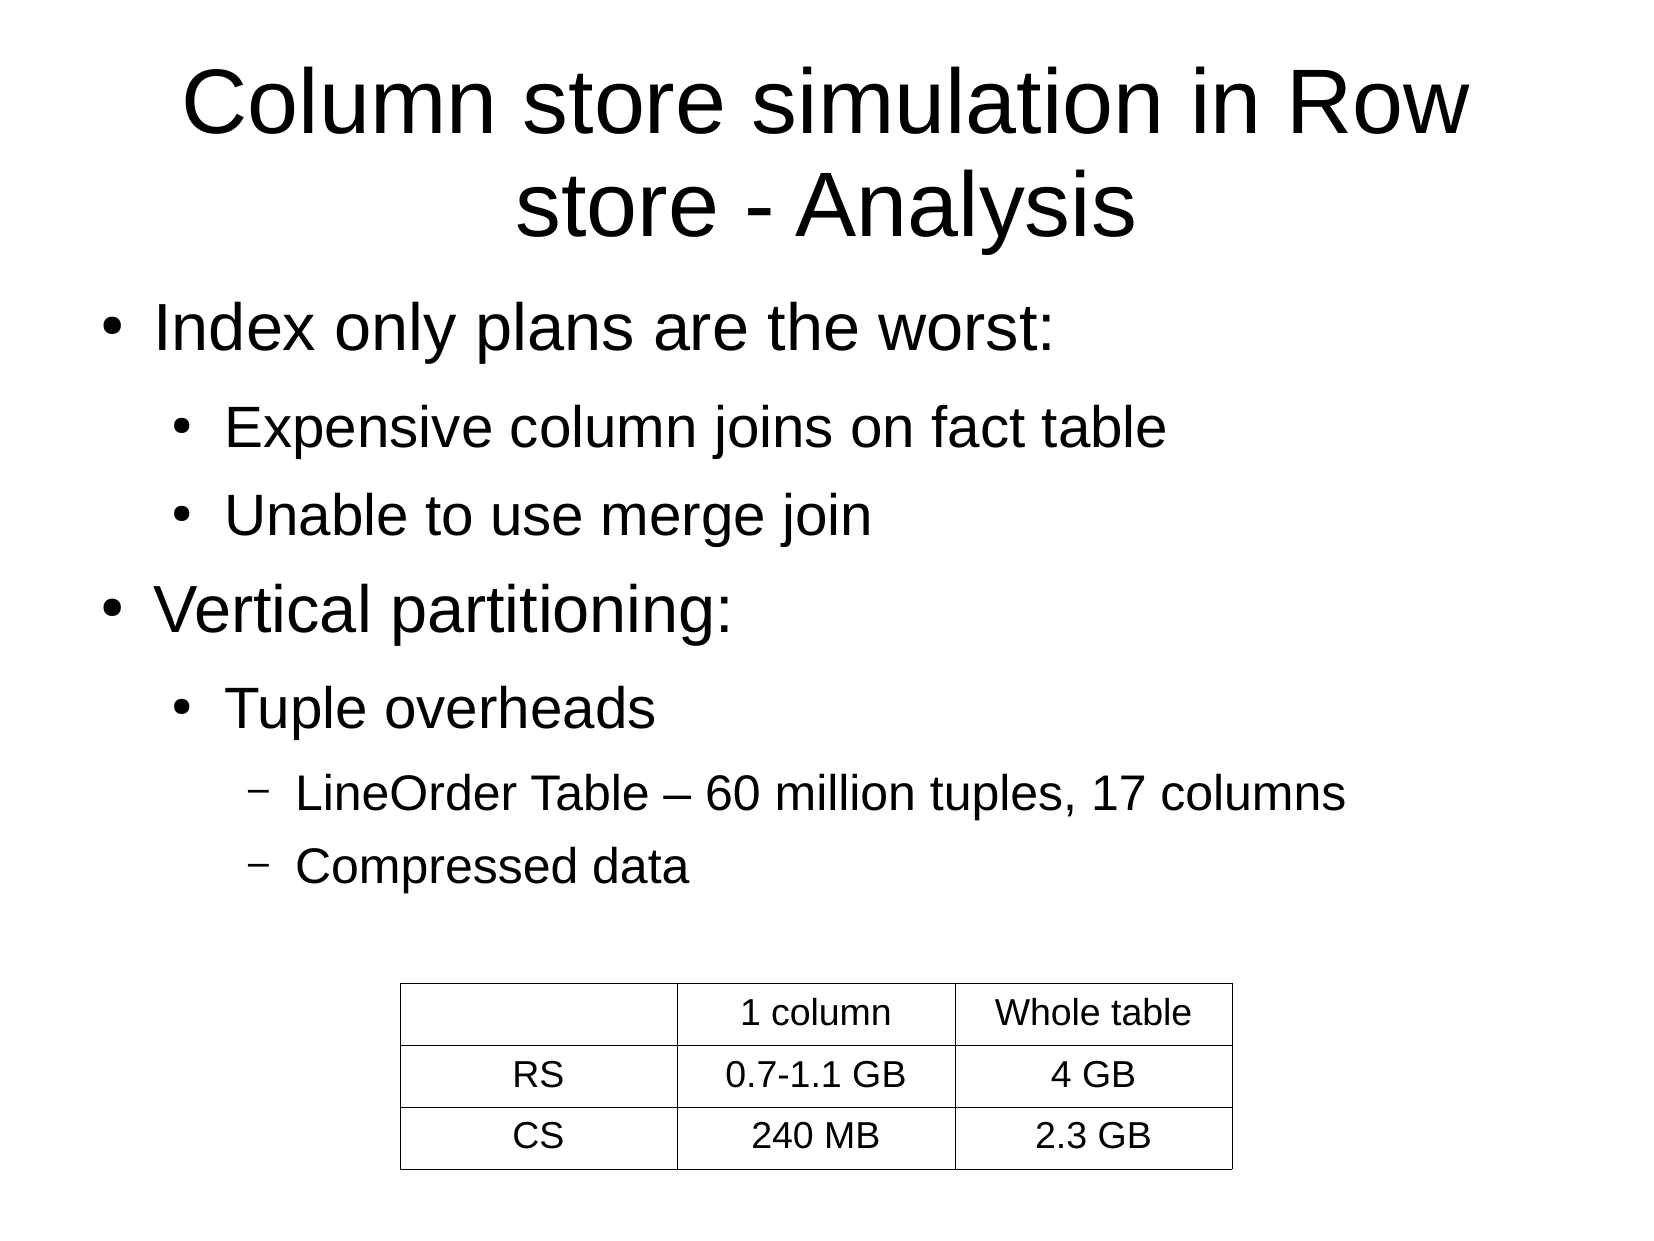

# Column store simulation in Row store - Analysis
Index only plans are the worst:
Expensive column joins on fact table
Unable to use merge join
Vertical partitioning:
Tuple overheads
LineOrder Table – 60 million tuples, 17 columns
Compressed data
| | 1 column | Whole table |
| --- | --- | --- |
| RS | 0.7-1.1 GB | 4 GB |
| CS | 240 MB | 2.3 GB |